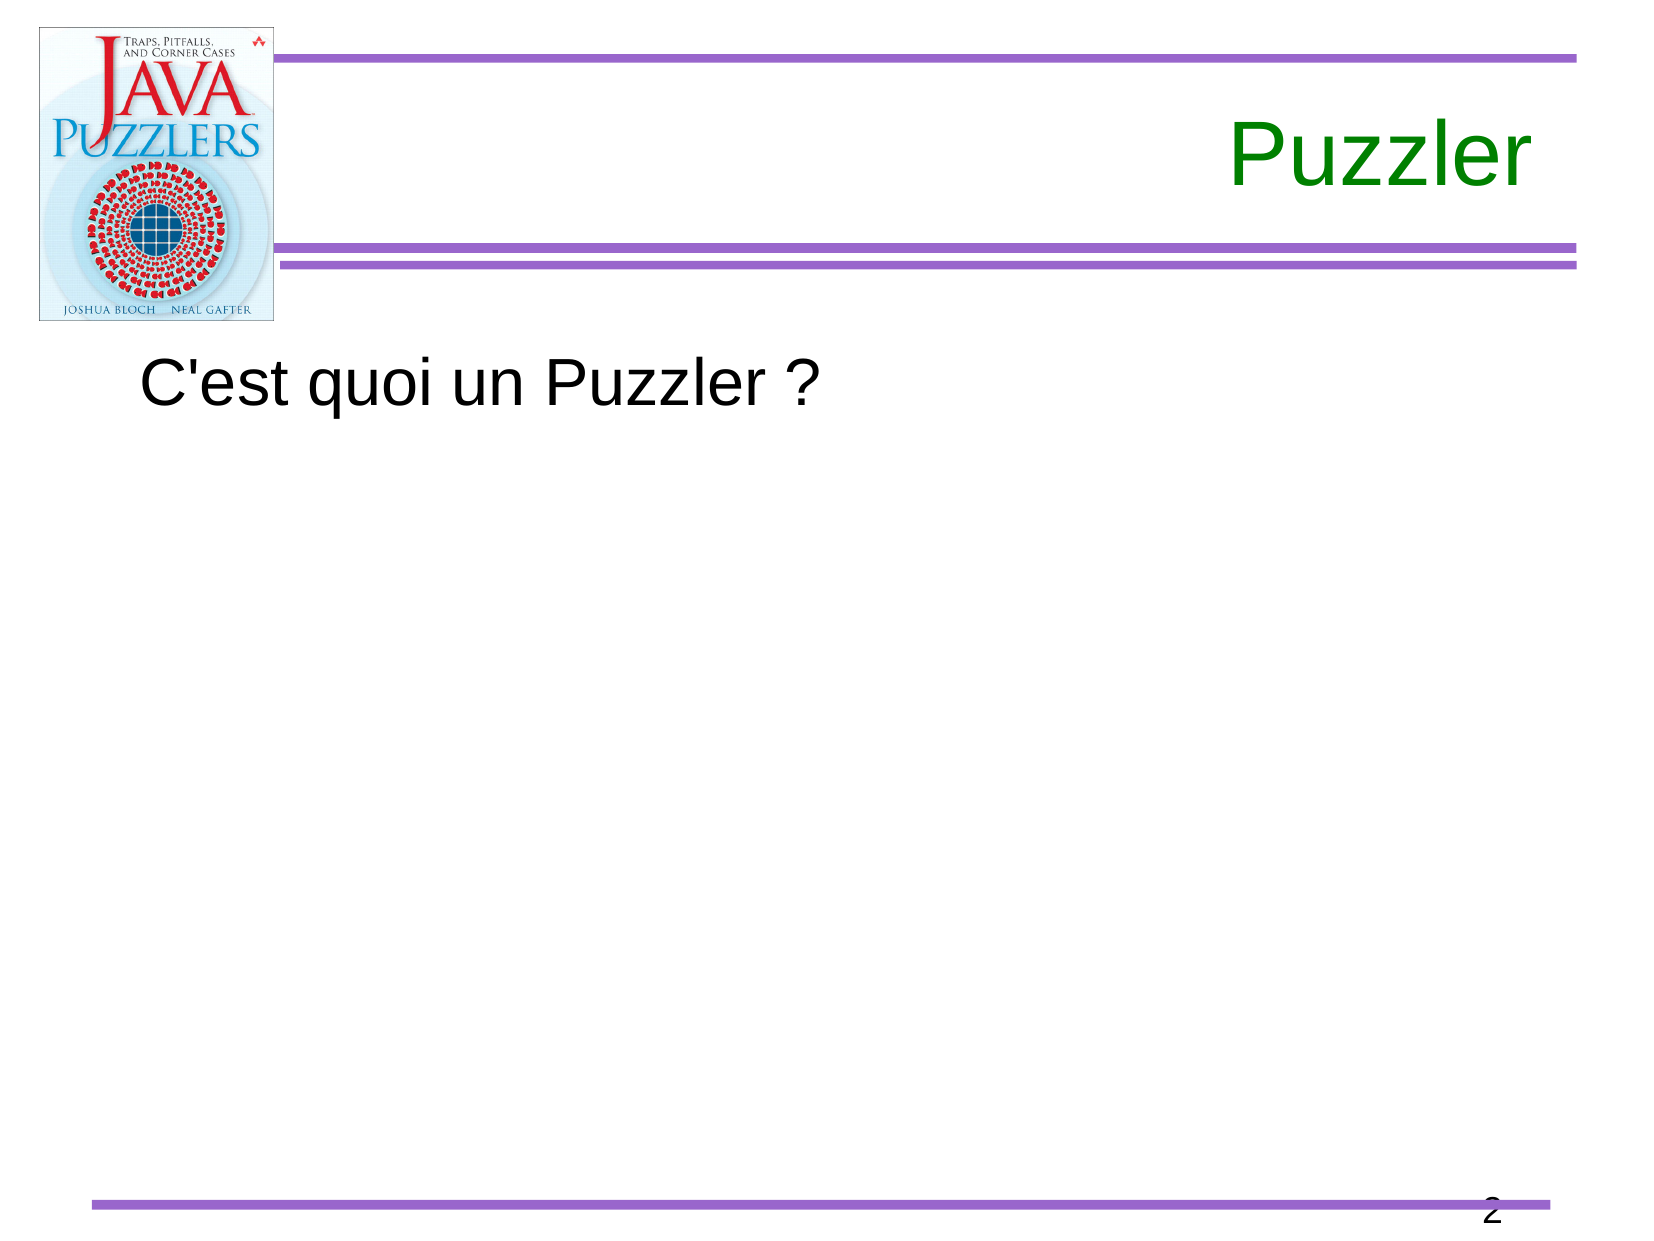

# Puzzler
C'est quoi un Puzzler ?